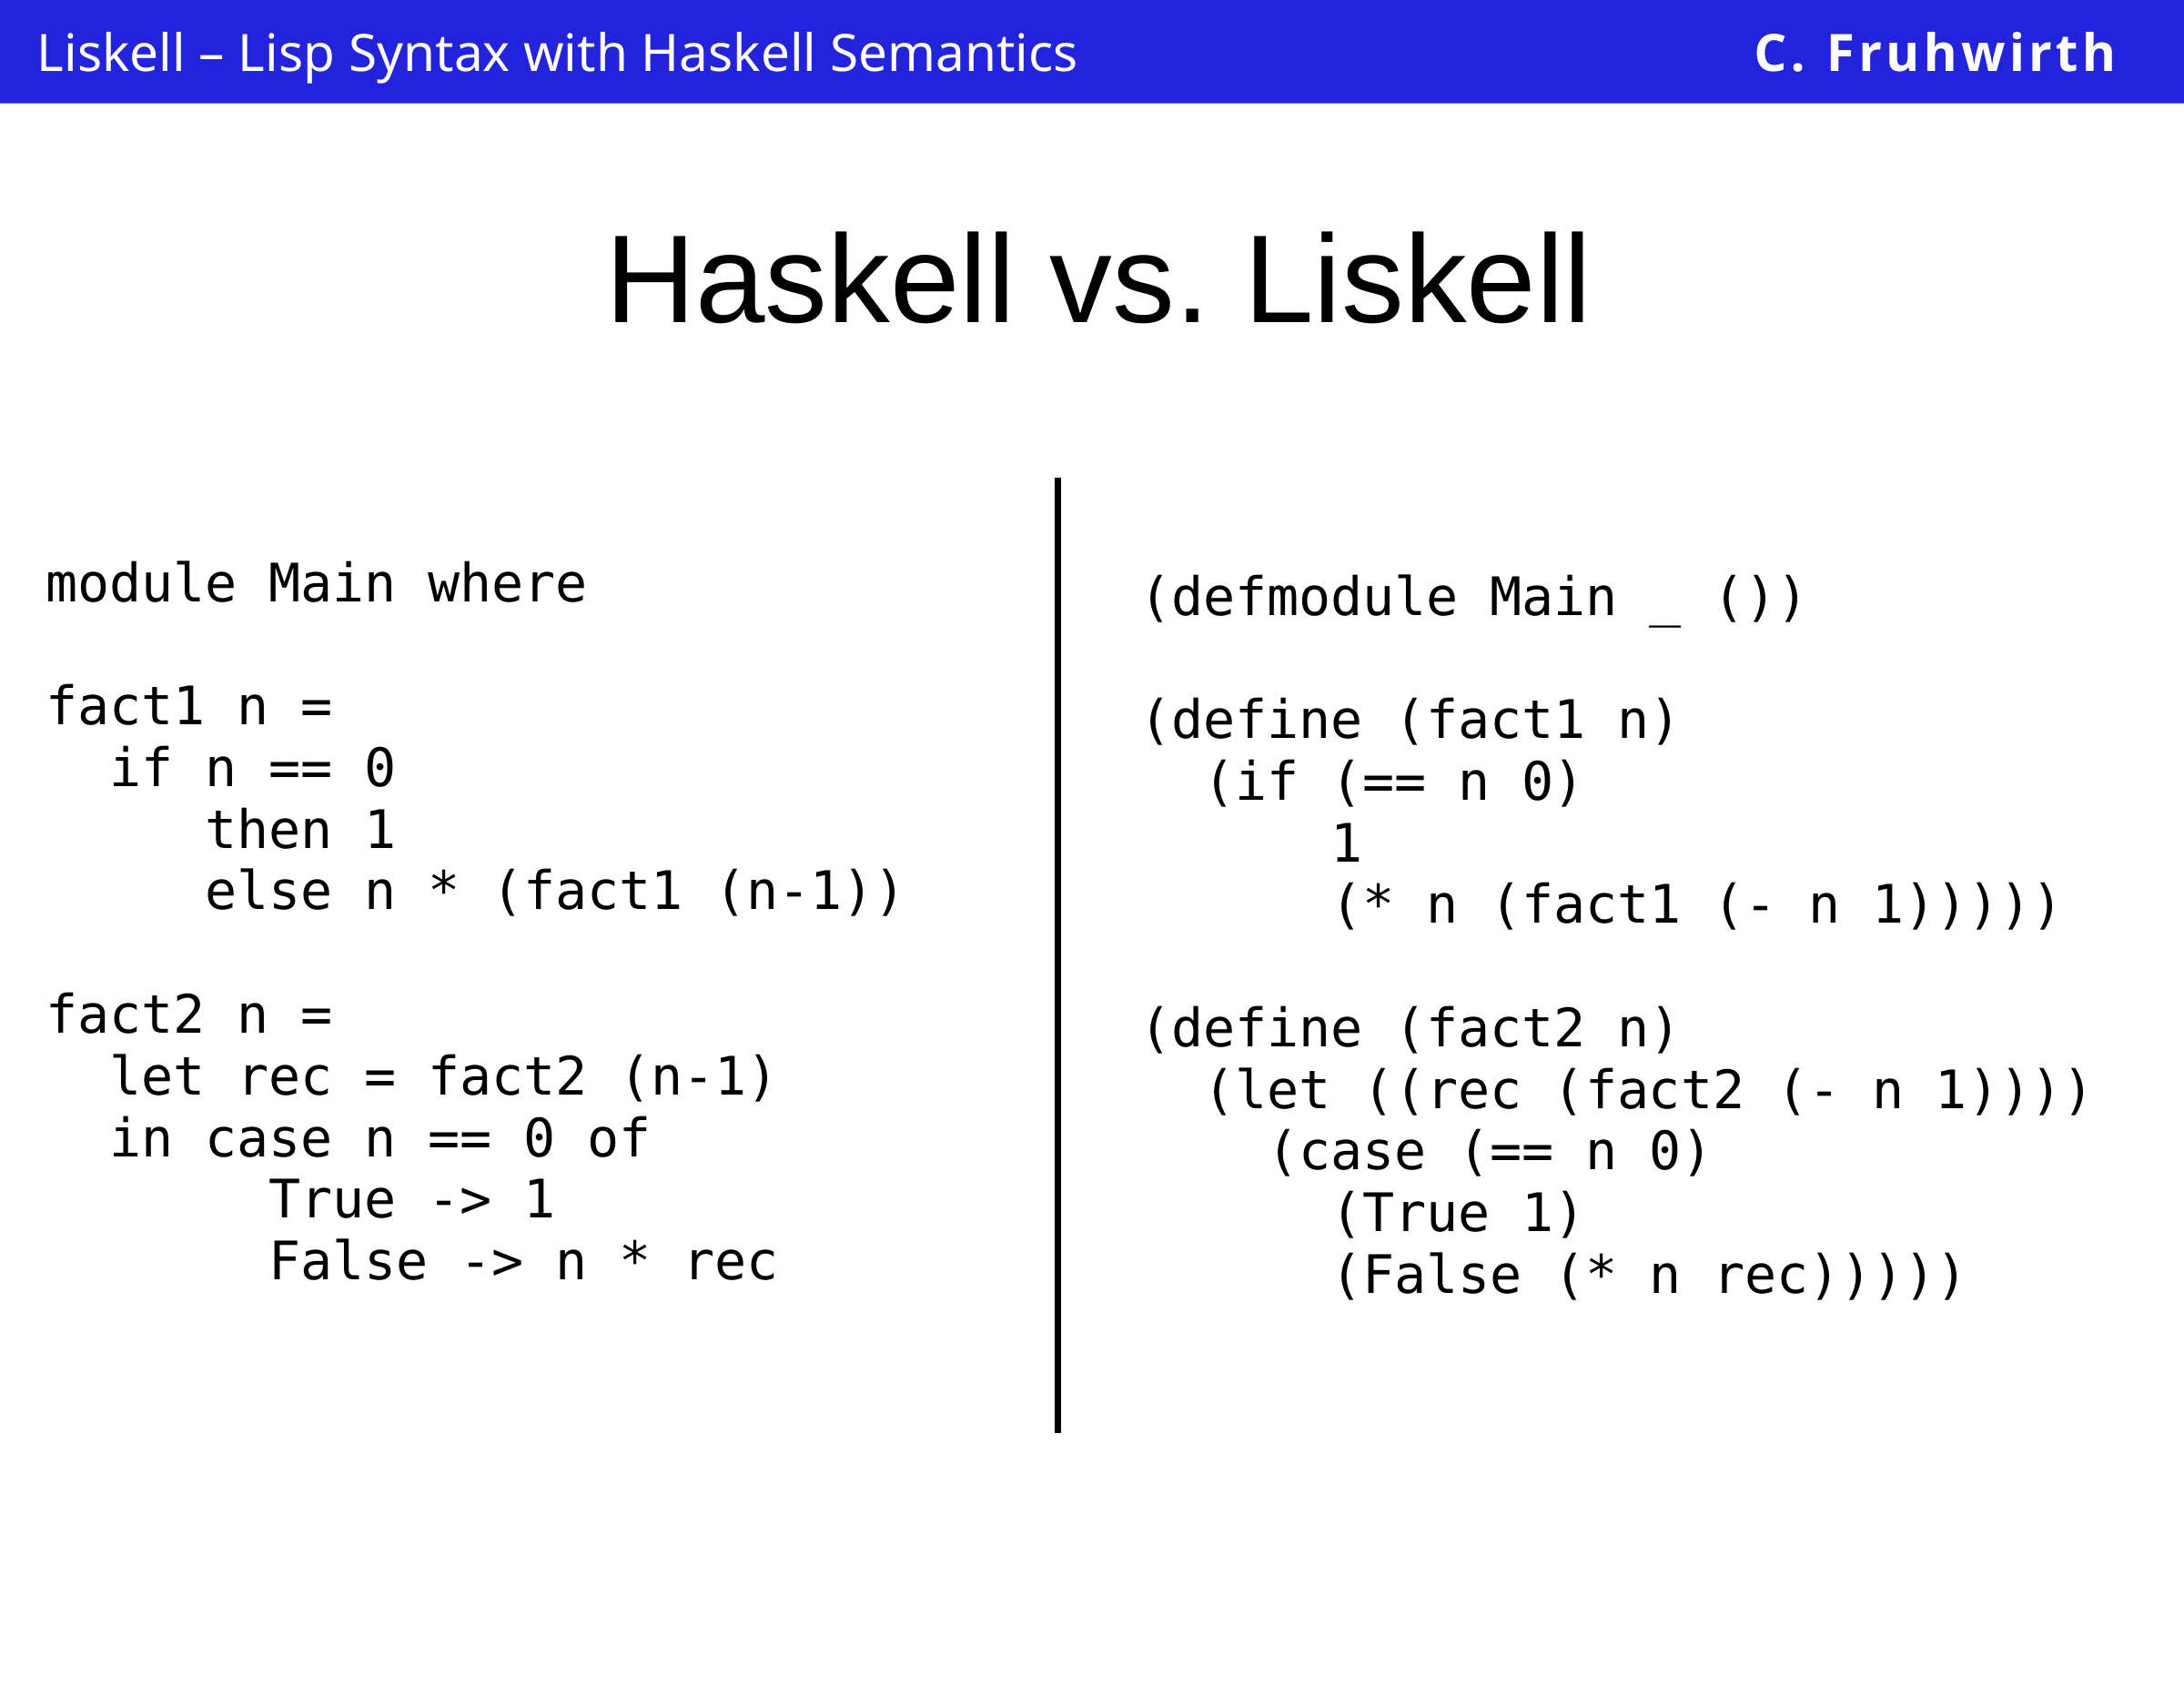

# Haskell vs. Liskell
module Main where
fact1 n =
 if n == 0
 then 1
 else n * (fact1 (n-1))
fact2 n =
 let rec = fact2 (n-1)
 in case n == 0 of
 True -> 1
 False -> n * rec
(defmodule Main _ ())
(define (fact1 n)
 (if (== n 0)
 1
 (* n (fact1 (- n 1)))))
(define (fact2 n)
 (let ((rec (fact2 (- n 1))))
 (case (== n 0)
 (True 1)
 (False (* n rec)))))